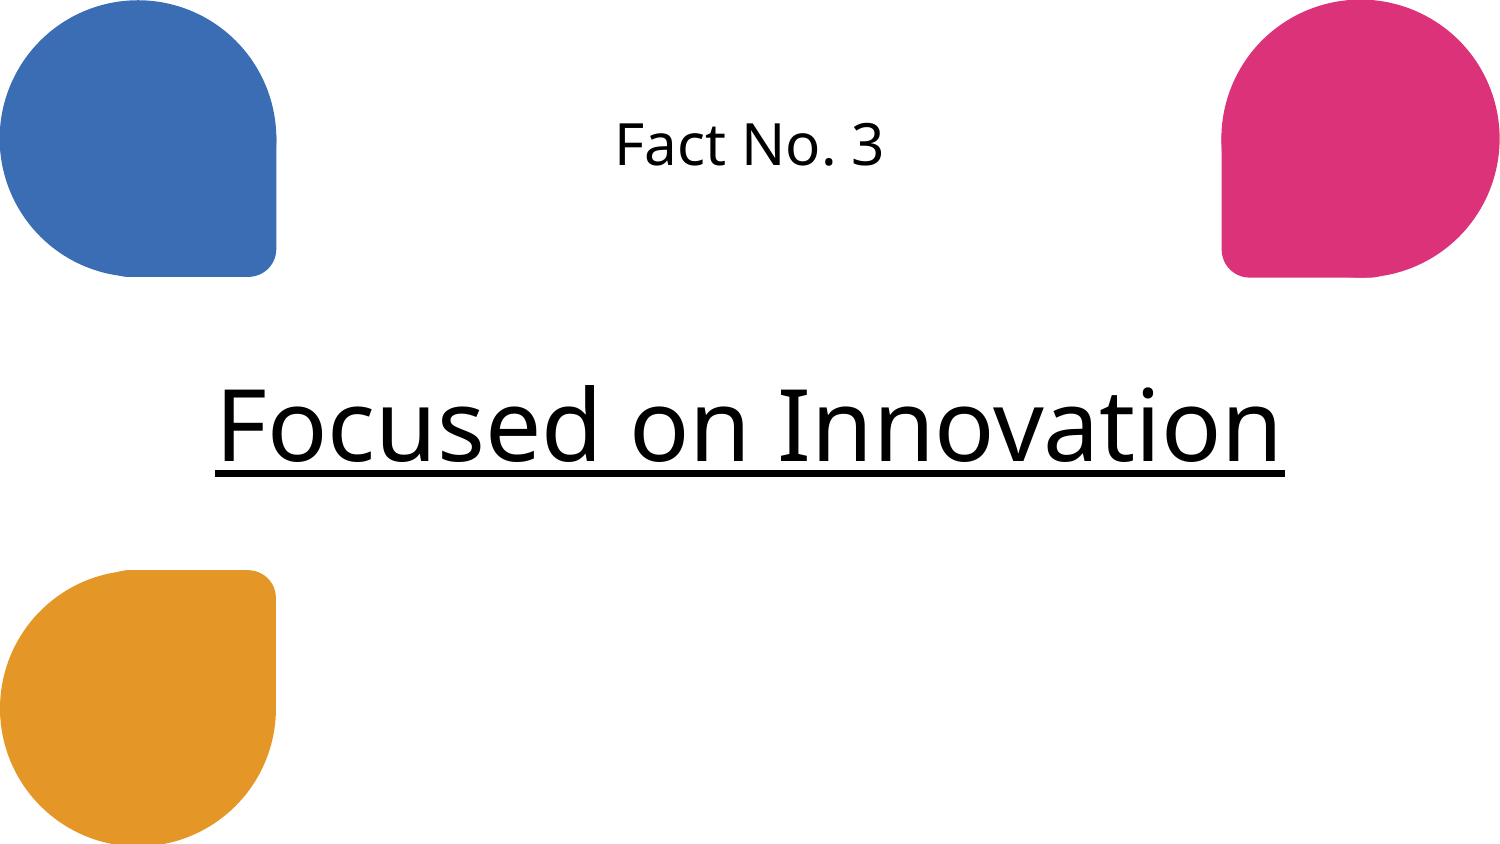

# Fact No. 3
Focused on Innovation